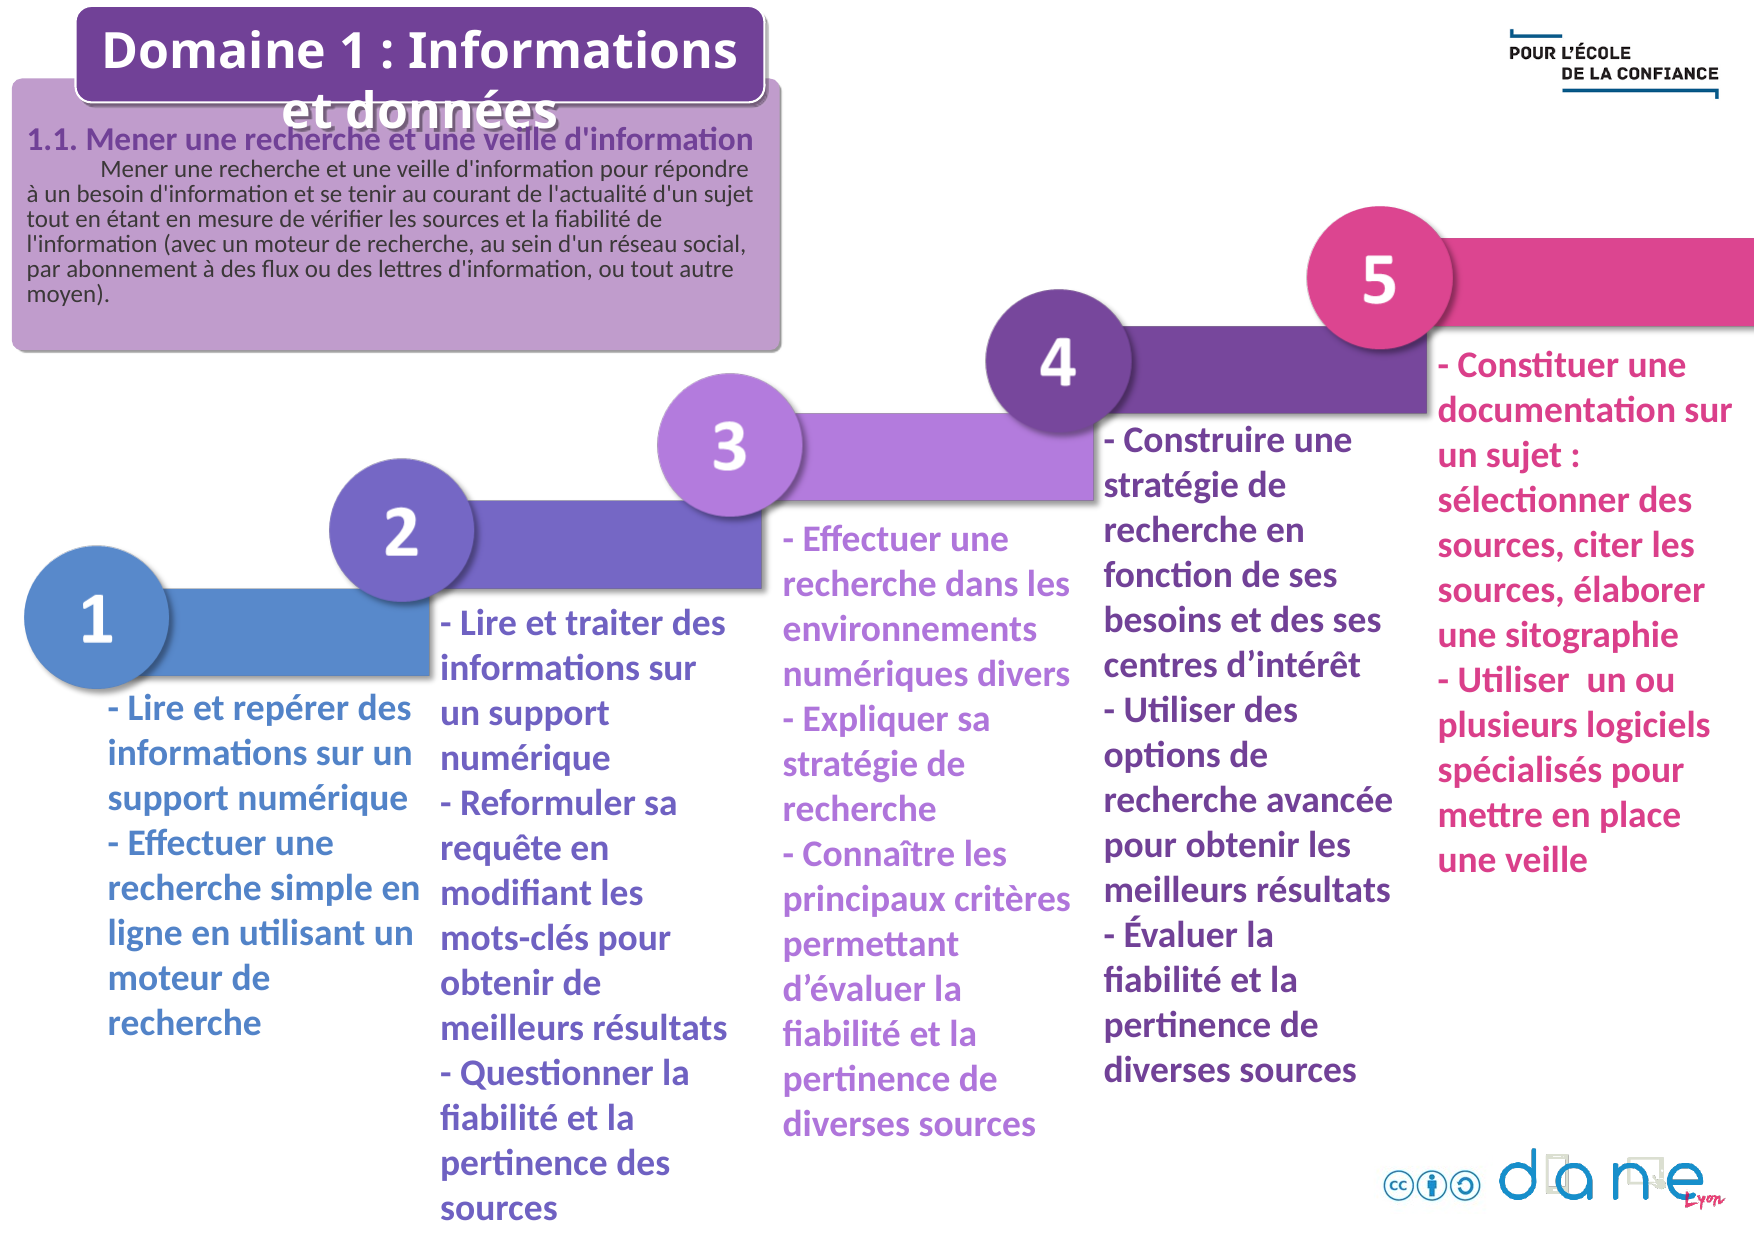

Domaine 1 : Informations et données
1.1. Mener une recherche et une veille d'information
	Mener une recherche et une veille d'information pour répondre à un besoin d'information et se tenir au courant de l'actualité d'un sujet tout en étant en mesure de vérifier les sources et la fiabilité de l'information (avec un moteur de recherche, au sein d'un réseau social, par abonnement à des flux ou des lettres d'information, ou tout autre moyen).
- Constituer une documentation sur un sujet : sélectionner des sources, citer les sources, élaborer une sitographie
- Utiliser un ou plusieurs logiciels spécialisés pour mettre en place une veille
- Construire une stratégie de recherche en fonction de ses besoins et des ses centres d’intérêt
- Utiliser des options de recherche avancée pour obtenir les meilleurs résultats
- Évaluer la fiabilité et la pertinence de diverses sources
- Effectuer une recherche dans les environnements numériques divers
- Expliquer sa stratégie de recherche
- Connaître les principaux critères permettant d’évaluer la fiabilité et la pertinence de diverses sources
- Lire et traiter des informations sur un support numérique
- Reformuler sa requête en modifiant les mots-clés pour obtenir de meilleurs résultats
- Questionner la fiabilité et la pertinence des sources
- Lire et repérer des informations sur un support numérique
- Effectuer une recherche simple en ligne en utilisant un moteur de recherche